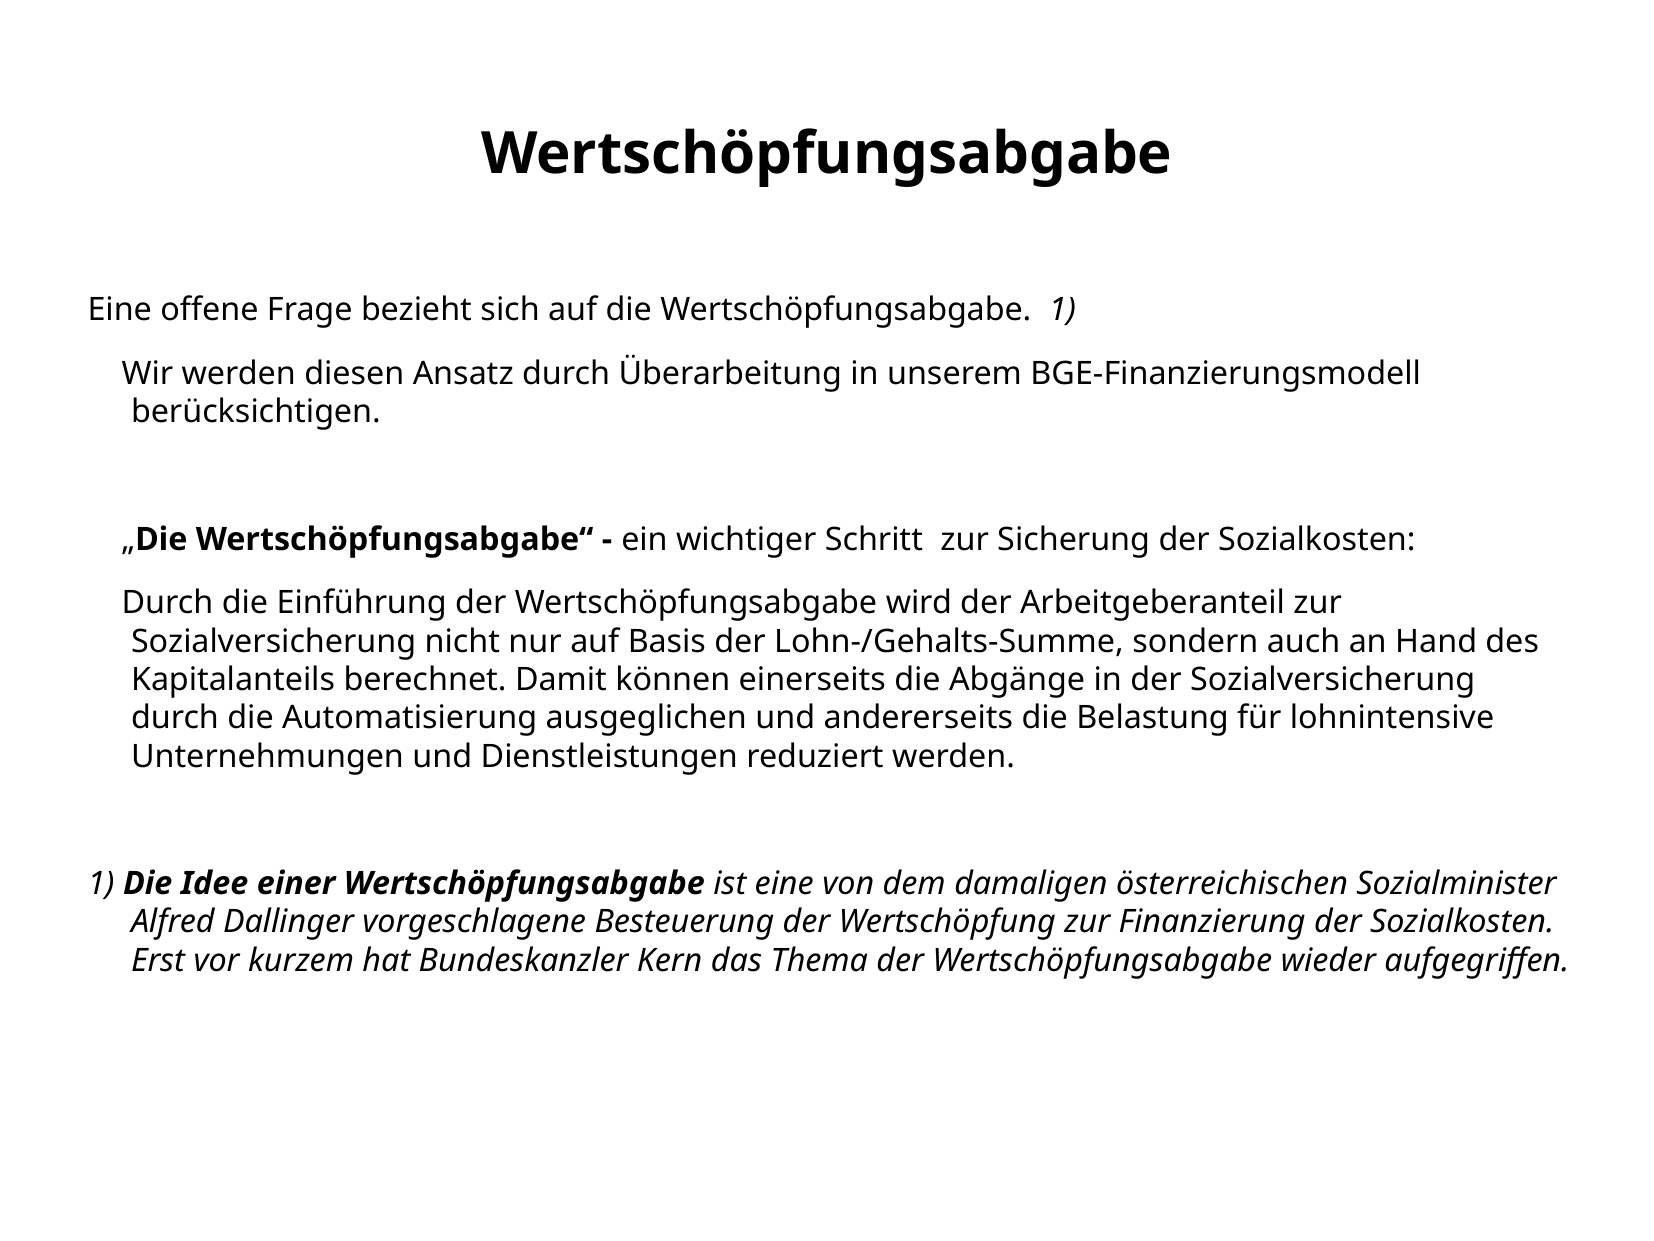

# Wertschöpfungsabgabe
Eine offene Frage bezieht sich auf die Wertschöpfungsabgabe. 1)
 Wir werden diesen Ansatz durch Überarbeitung in unserem BGE-Finanzierungsmodell berücksichtigen.
 „Die Wertschöpfungsabgabe“ - ein wichtiger Schritt zur Sicherung der Sozialkosten:
 Durch die Einführung der Wertschöpfungsabgabe wird der Arbeitgeberanteil zur Sozialversicherung nicht nur auf Basis der Lohn-/Gehalts-Summe, sondern auch an Hand des Kapitalanteils berechnet. Damit können einerseits die Abgänge in der Sozialversicherung durch die Automatisierung ausgeglichen und andererseits die Belastung für lohnintensive Unternehmungen und Dienstleistungen reduziert werden.
1) Die Idee einer Wertschöpfungsabgabe ist eine von dem damaligen österreichischen Sozialminister Alfred Dallinger vorgeschlagene Besteuerung der Wertschöpfung zur Finanzierung der Sozialkosten. Erst vor kurzem hat Bundeskanzler Kern das Thema der Wertschöpfungsabgabe wieder aufgegriffen.